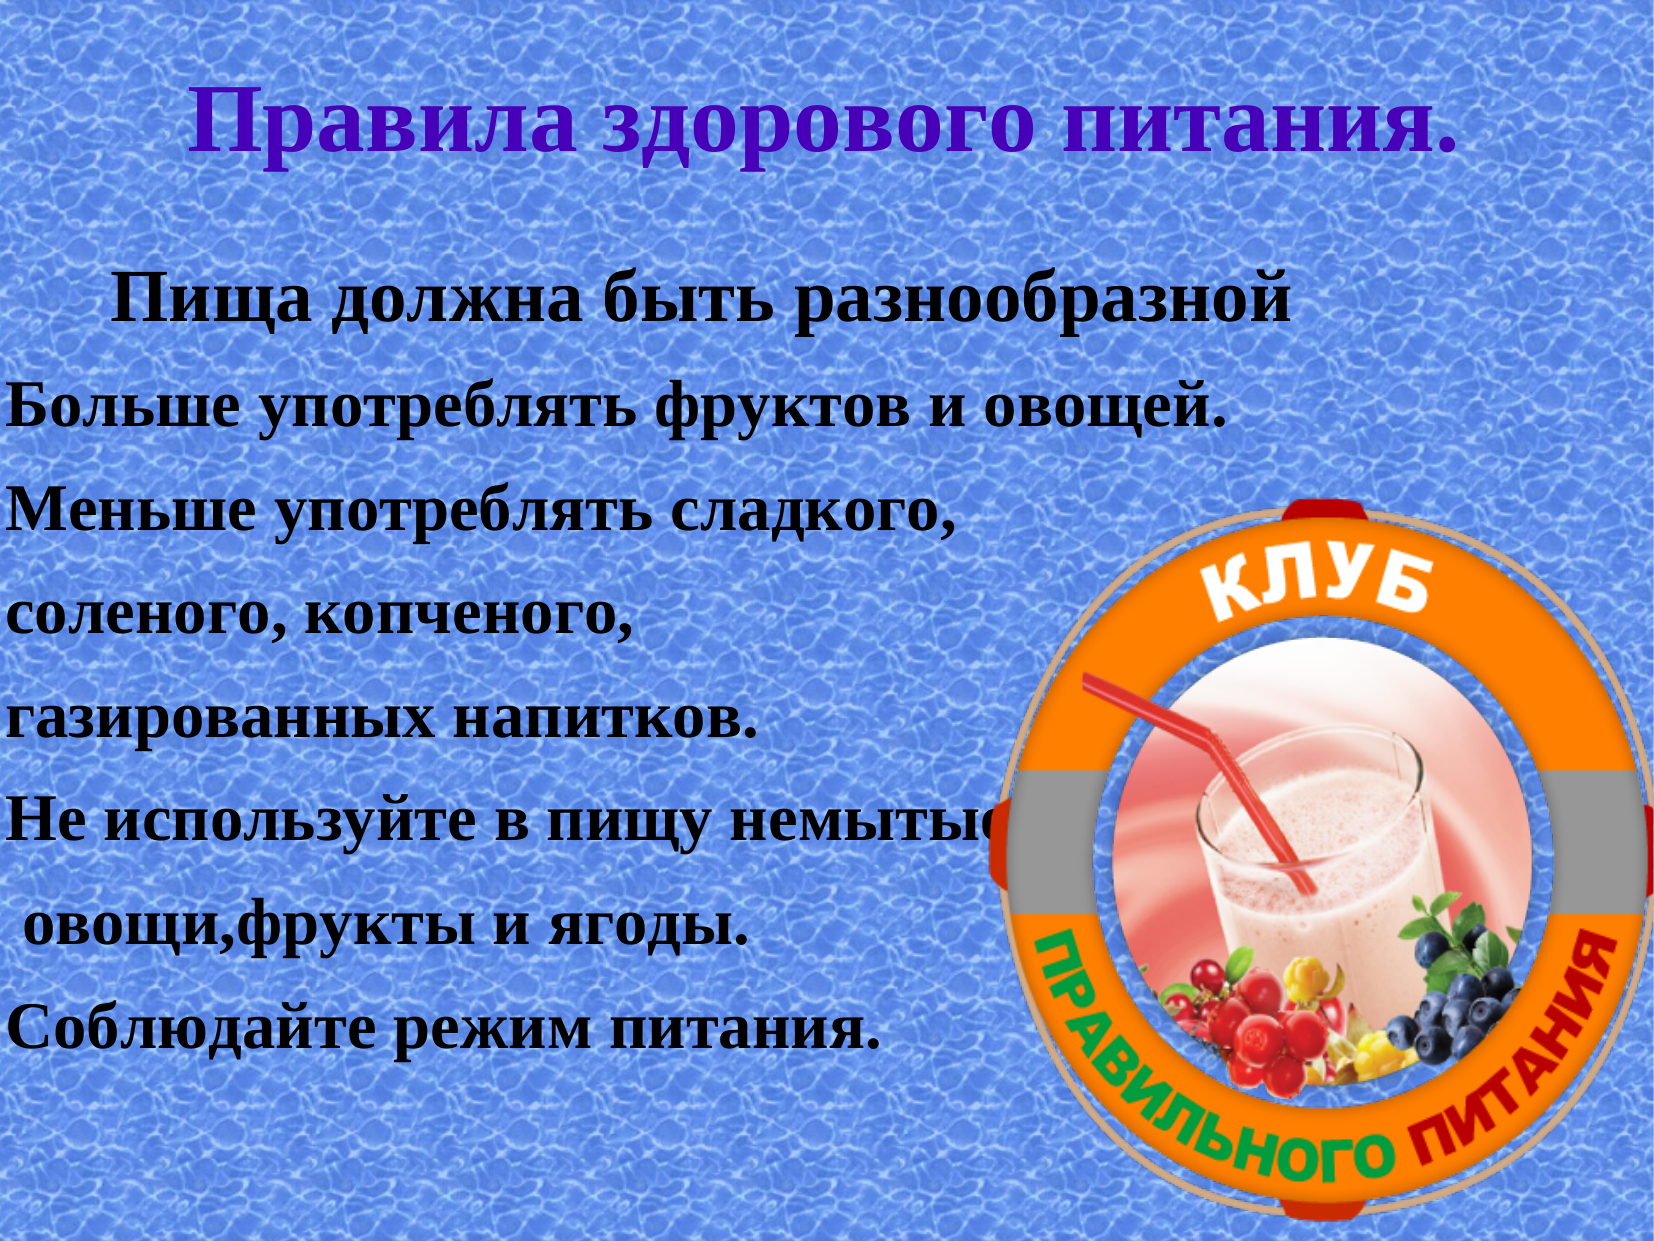

Пища должна быть разнообразной
Больше употреблять фруктов и овощей.
Меньше употреблять сладкого,
соленого, копченого,
газированных напитков.
Не используйте в пищу немытые
 овощи,фрукты и ягоды.
Соблюдайте режим питания.
# Правила здорового питания.